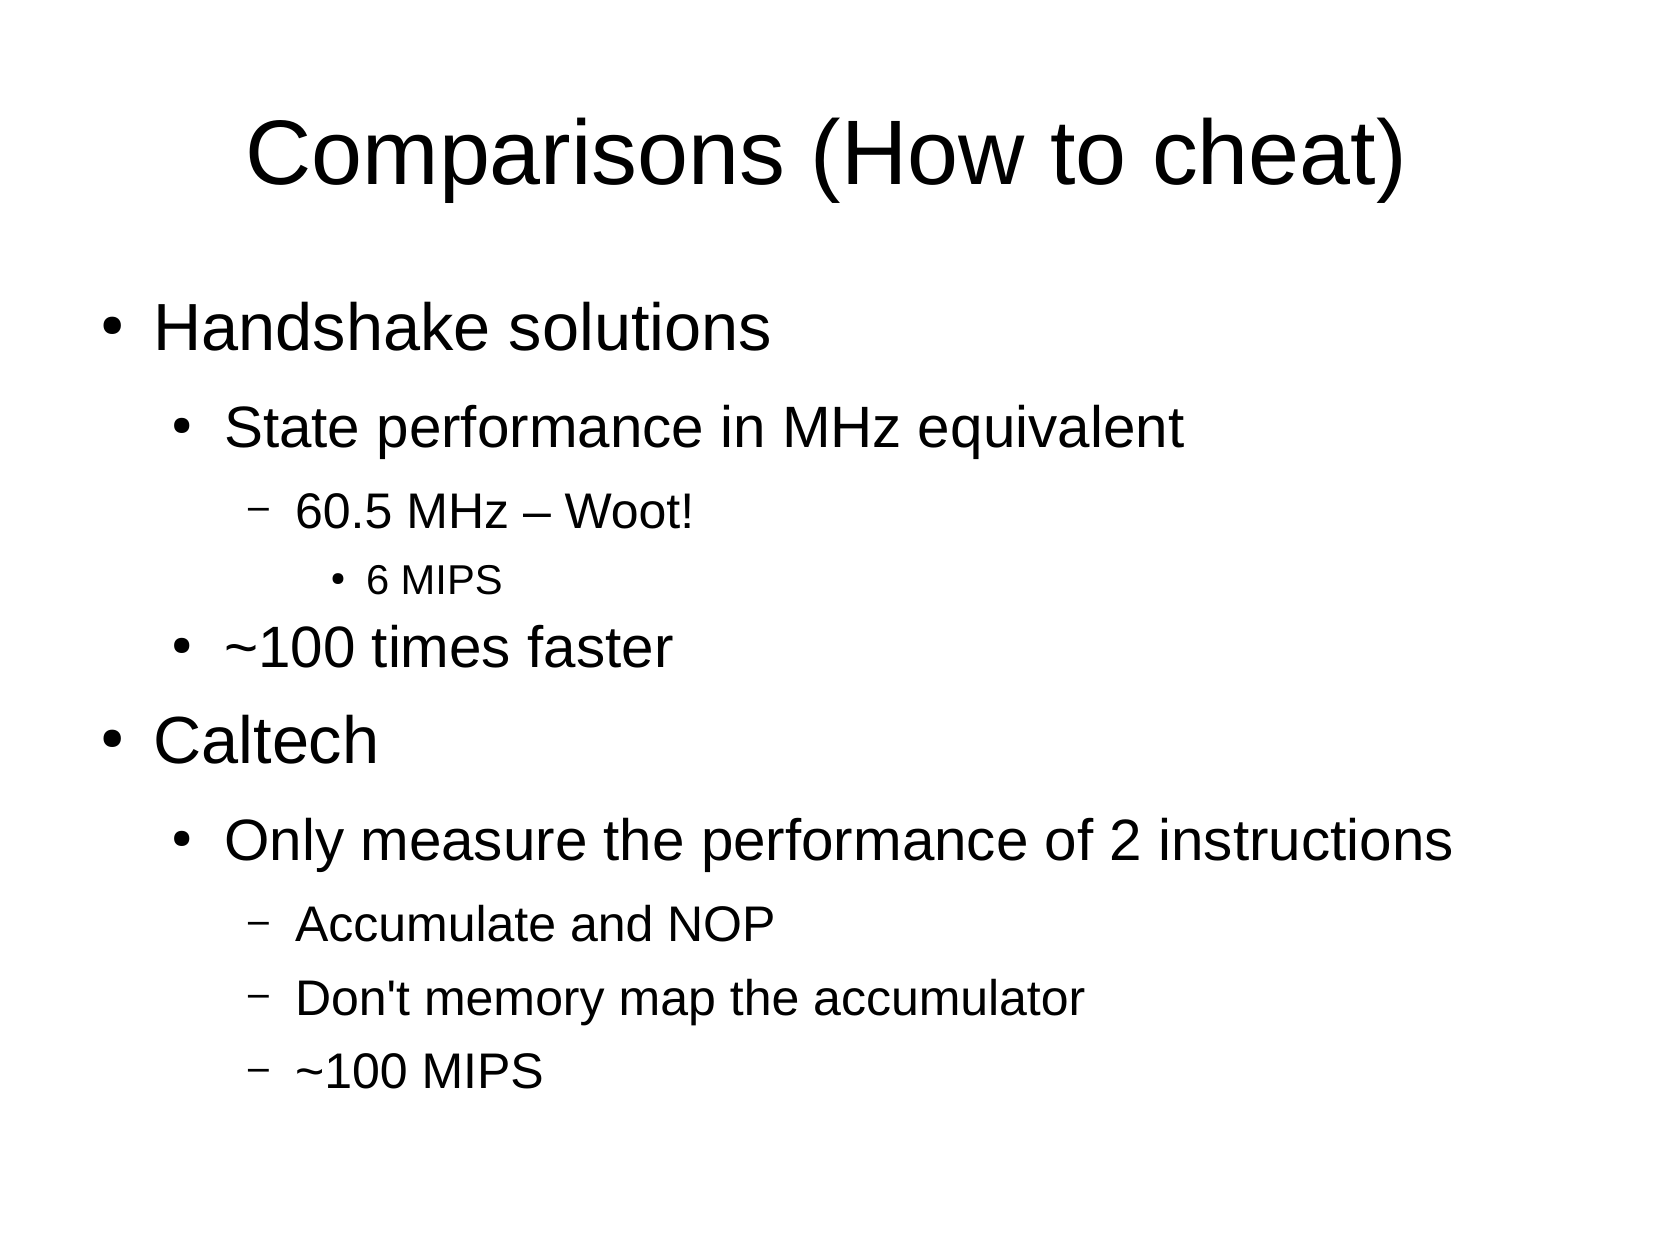

# Comparisons (How to cheat)
Handshake solutions
State performance in MHz equivalent
60.5 MHz – Woot!
6 MIPS
~100 times faster
Caltech
Only measure the performance of 2 instructions
Accumulate and NOP
Don't memory map the accumulator
~100 MIPS